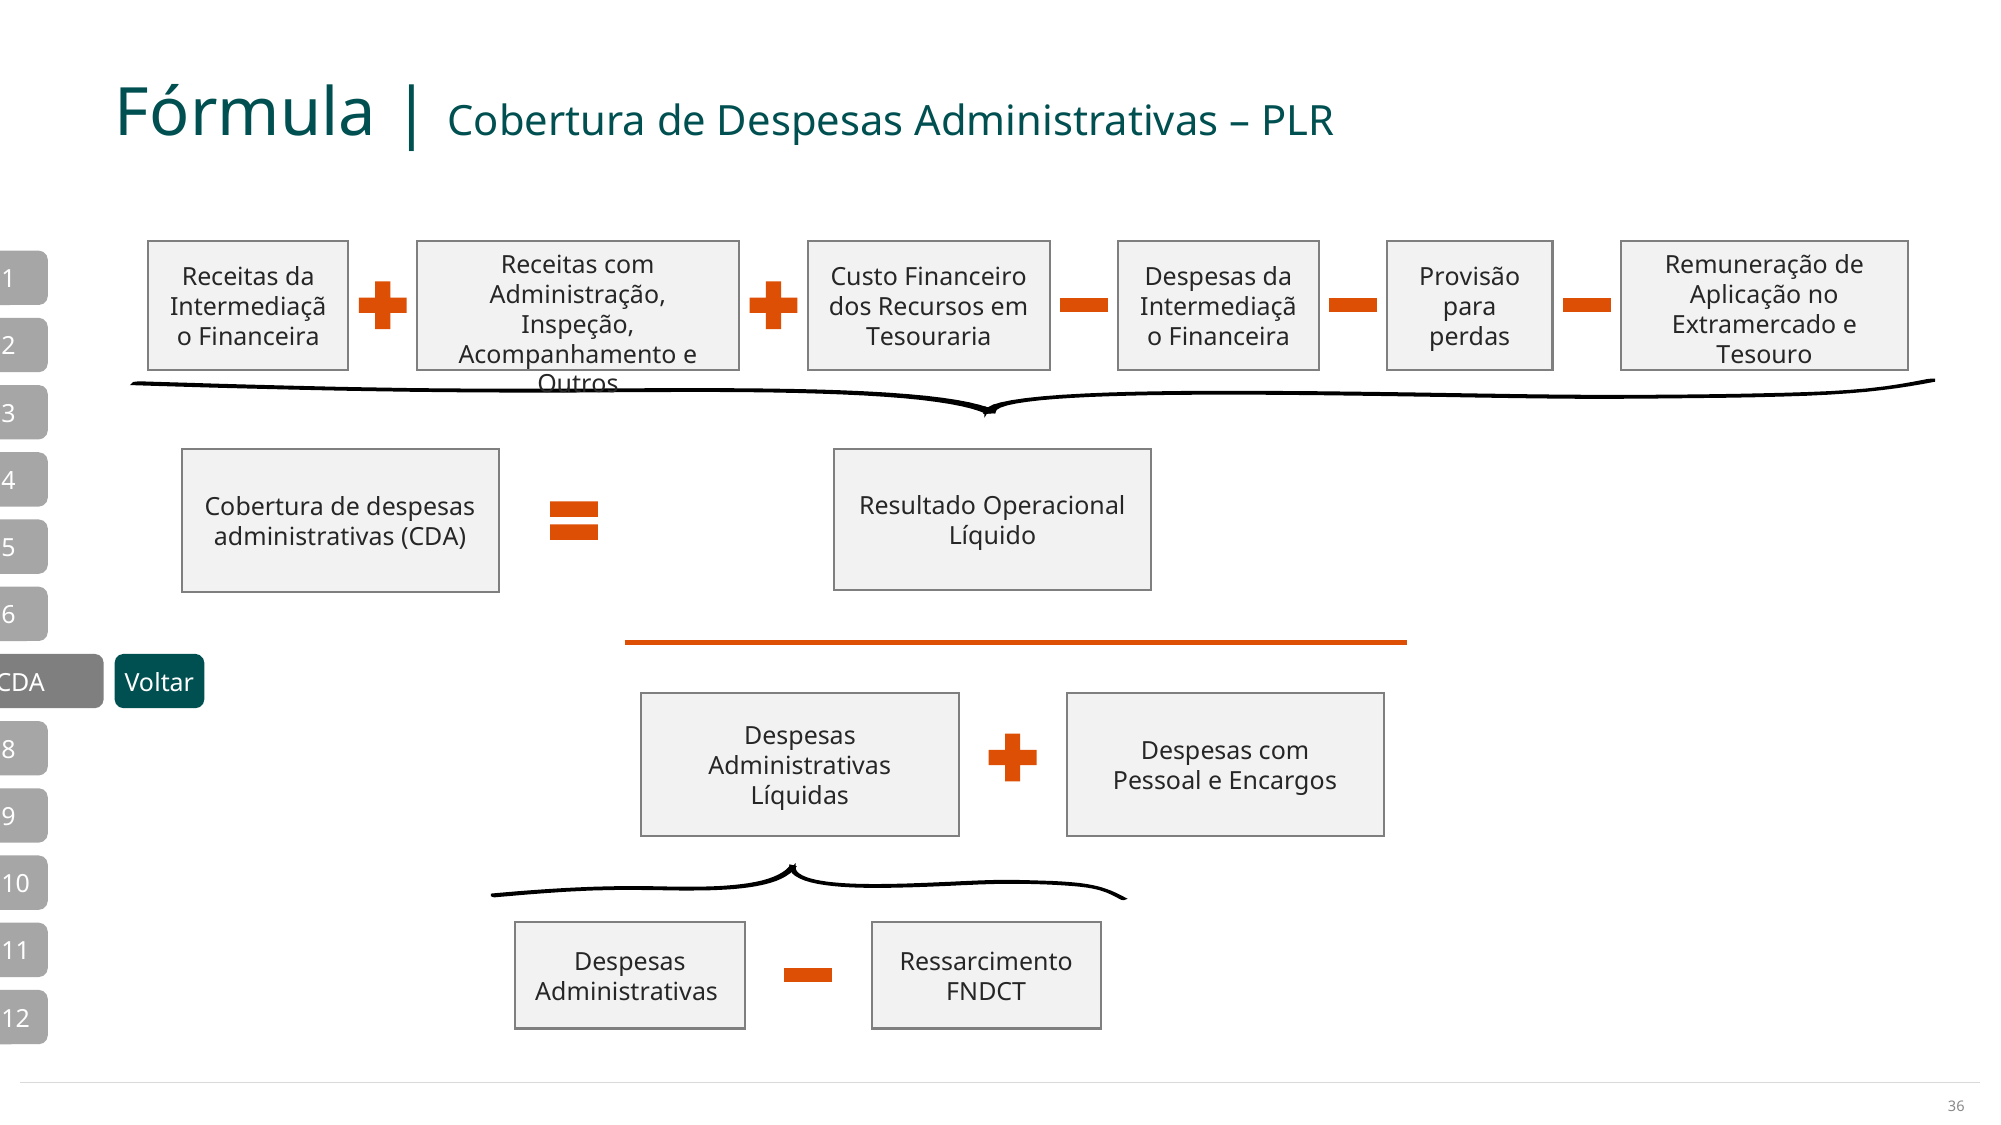

# Fórmula | Cobertura de Despesas Administrativas – PLR
Receitas da Intermediação Financeira
Receitas com
Administração, Inspeção, Acompanhamento e Outros
Custo Financeiro dos Recursos em Tesouraria
Despesas da Intermediação Financeira
Provisão para perdas
Remuneração de Aplicação no Extramercado e Tesouro
1
2
3
Cobertura de despesas administrativas (CDA)
Resultado Operacional Líquido
4
5
6
CDA
Voltar
Despesas Administrativas Líquidas
Despesas com
Pessoal e Encargos
8
9
10
Despesas Administrativas
Ressarcimento FNDCT
11
12